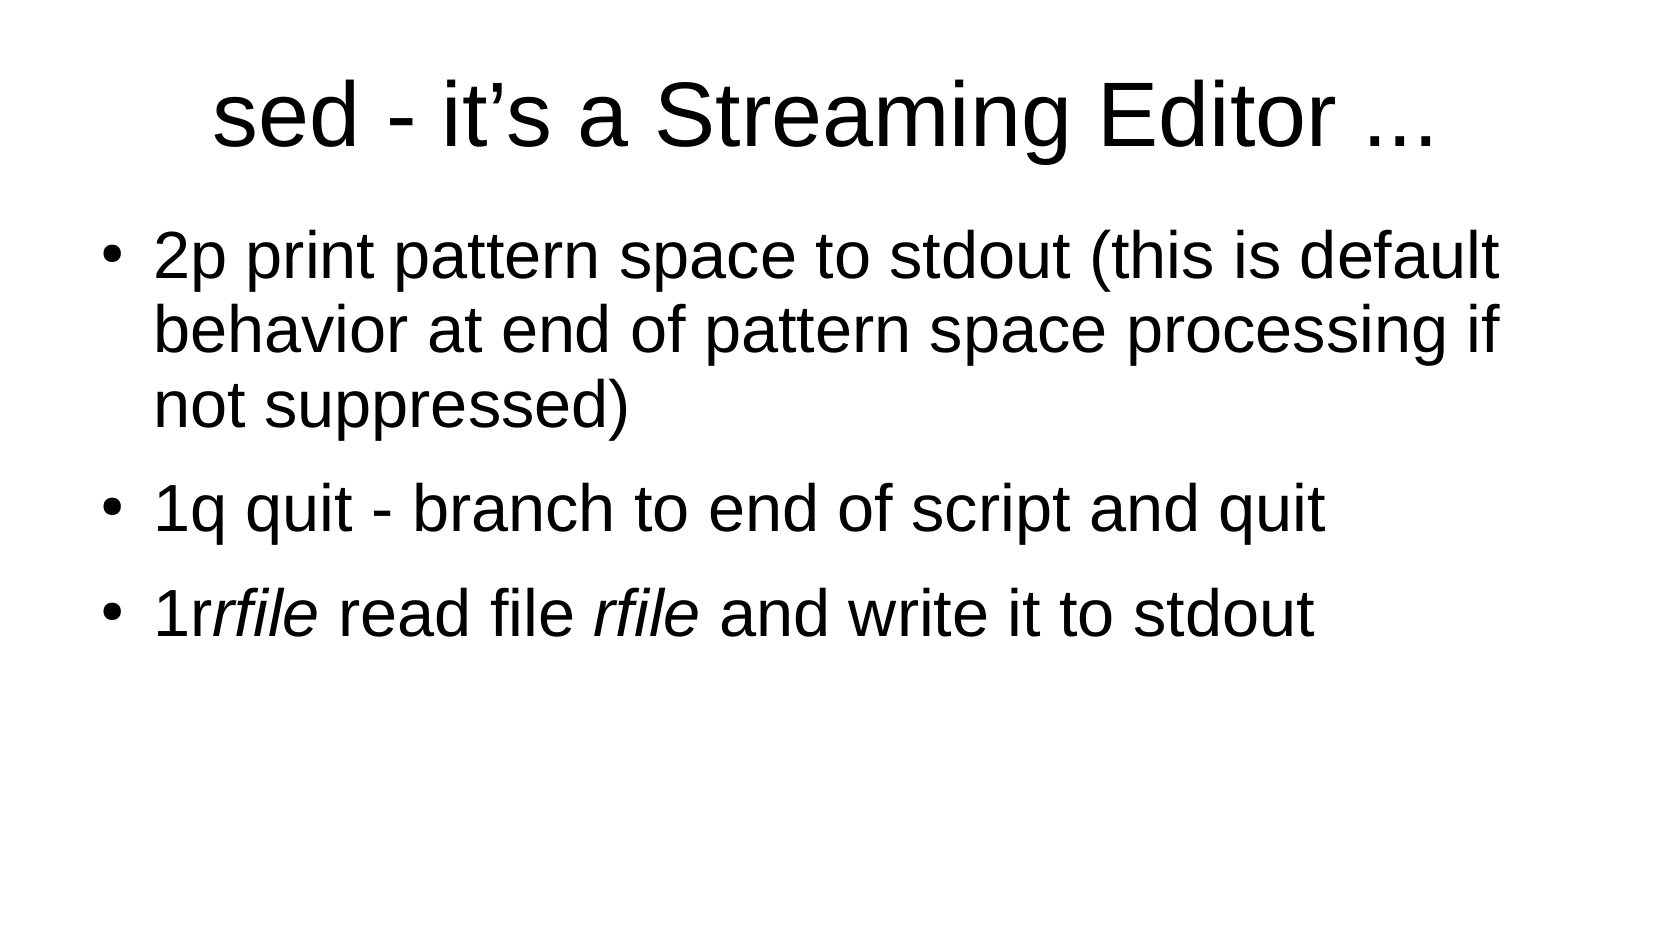

# sed - it’s a Streaming Editor ...
2p print pattern space to stdout (this is default behavior at end of pattern space processing if not suppressed)
1q quit - branch to end of script and quit
1rrfile read file rfile and write it to stdout